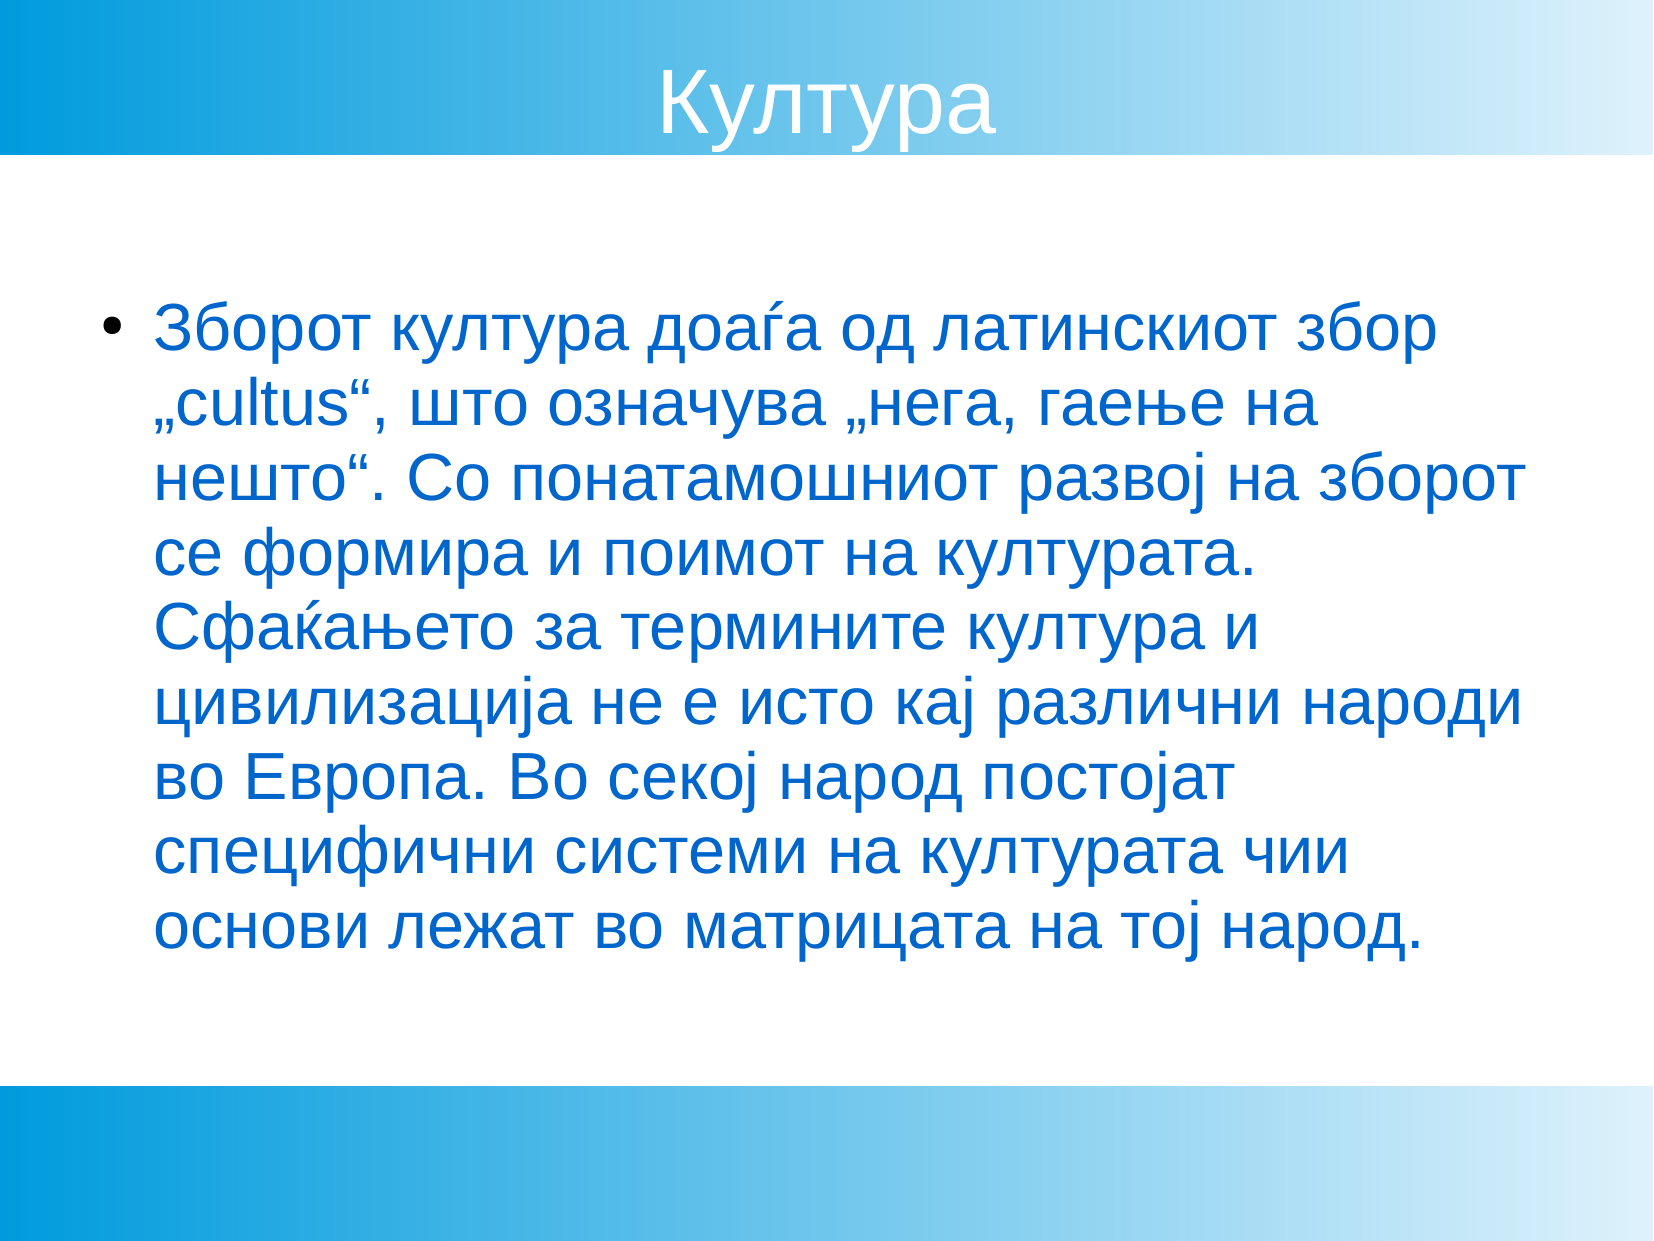

# Култура
Зборот култура доаѓа од латинскиот збор „cultus“, што означува „нега, гаење на нешто“. Со понатамошниот развој на зборот се формира и поимот на културата. Сфаќањето за термините култура и цивилизација не е исто кај различни народи во Европа. Во секој народ постојат специфични системи на културата чии основи лежат во матрицата на тој народ.